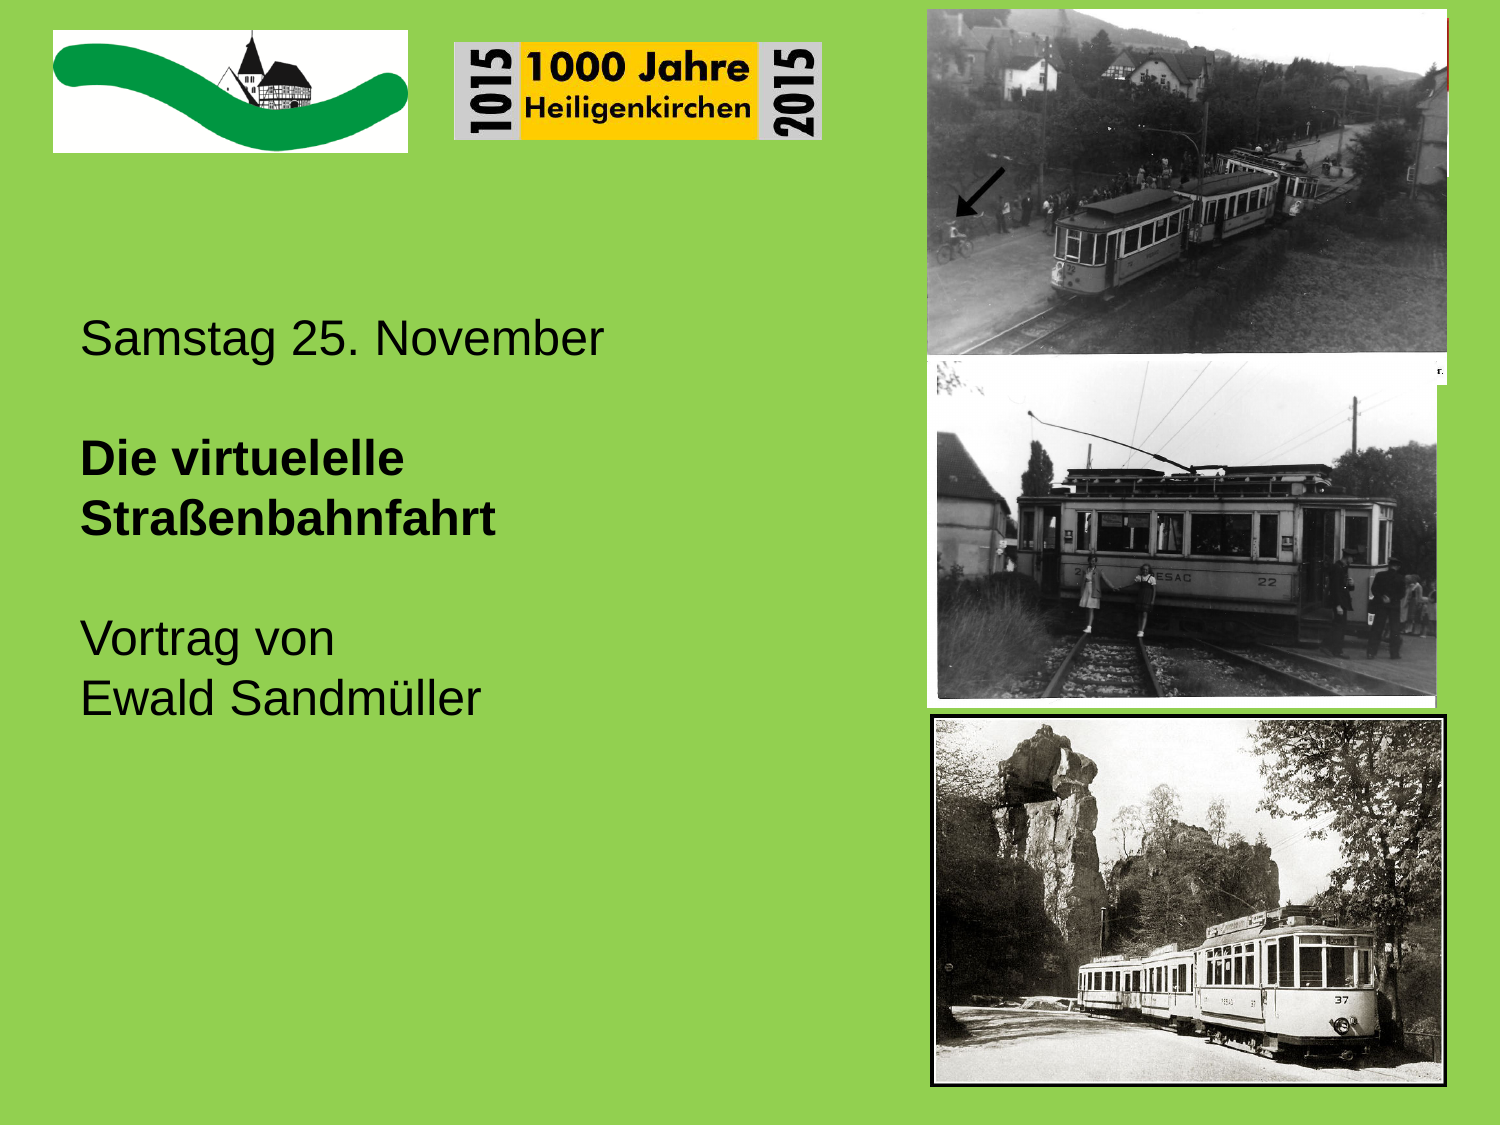

Samstag 25. November
Die virtuelelle
Straßenbahnfahrt
Vortrag von
Ewald Sandmüller